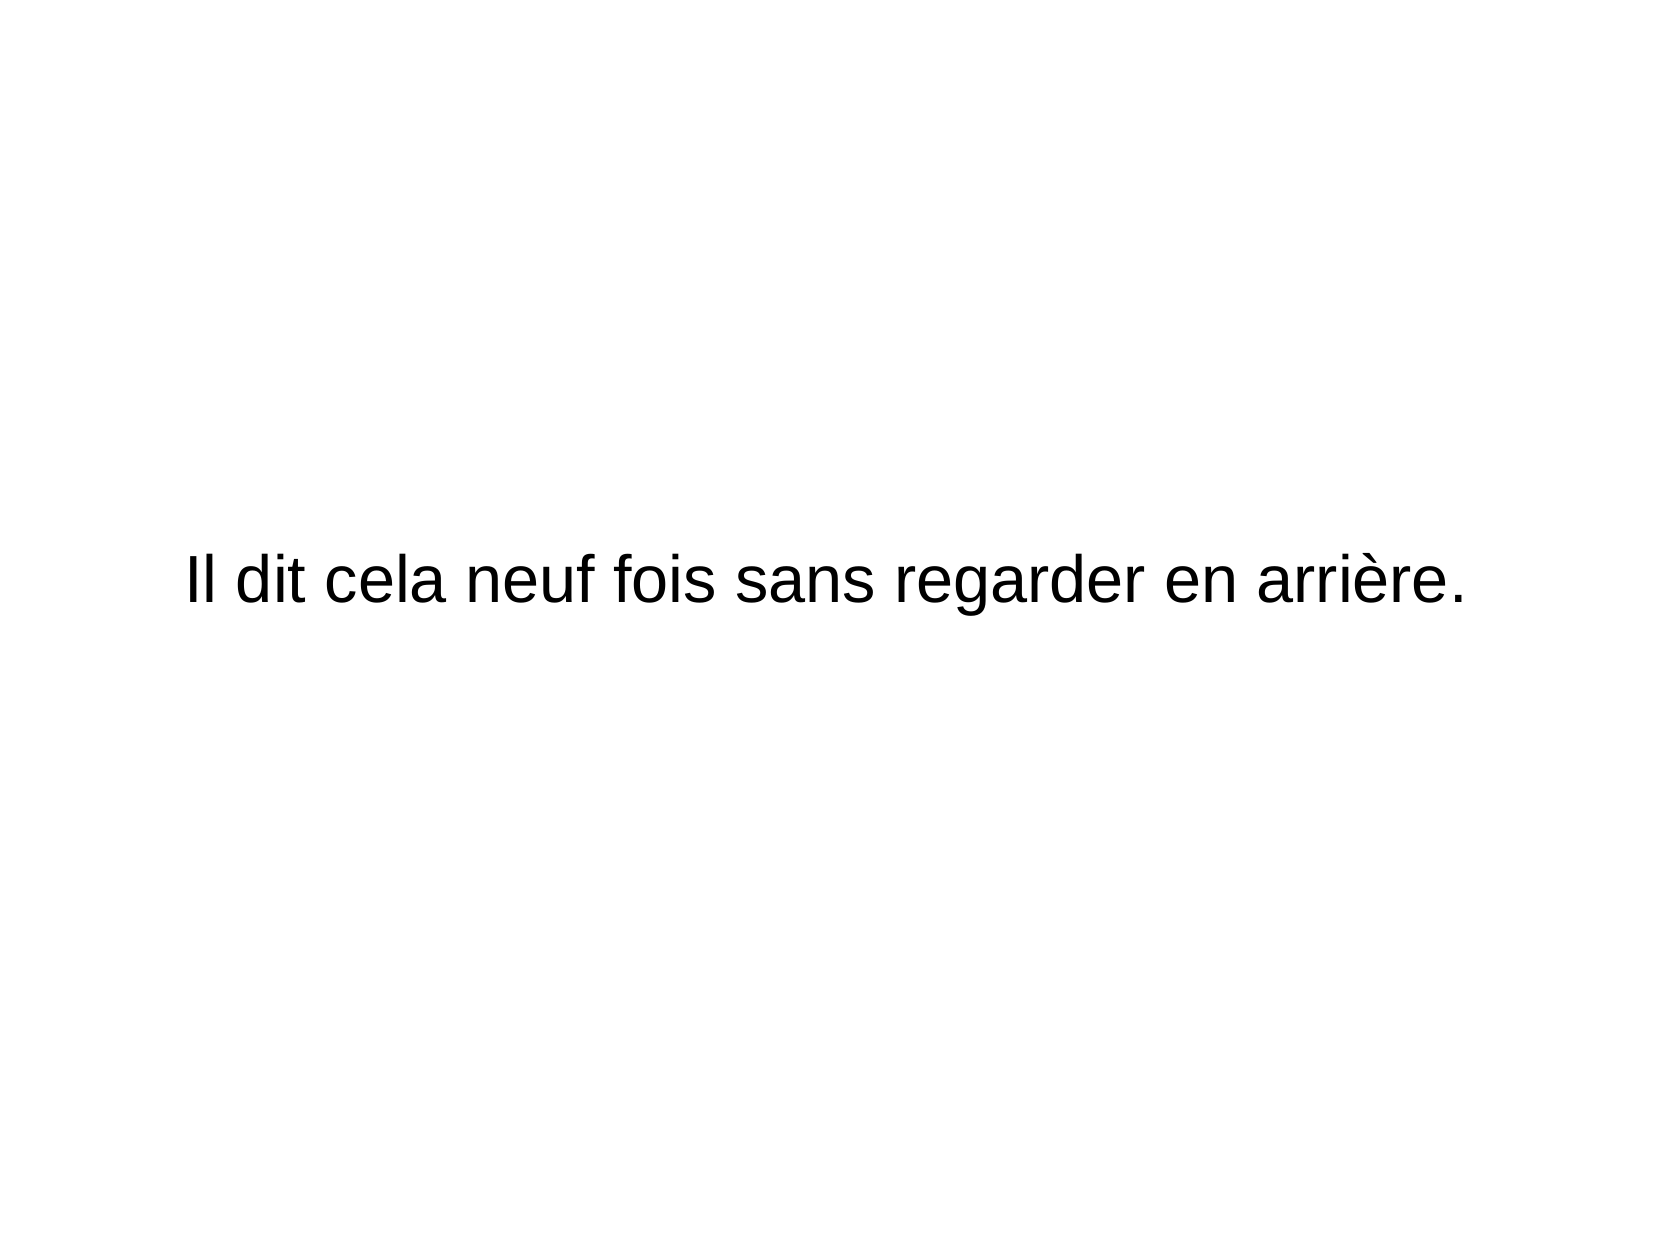

# Il dit cela neuf fois sans regarder en arrière.